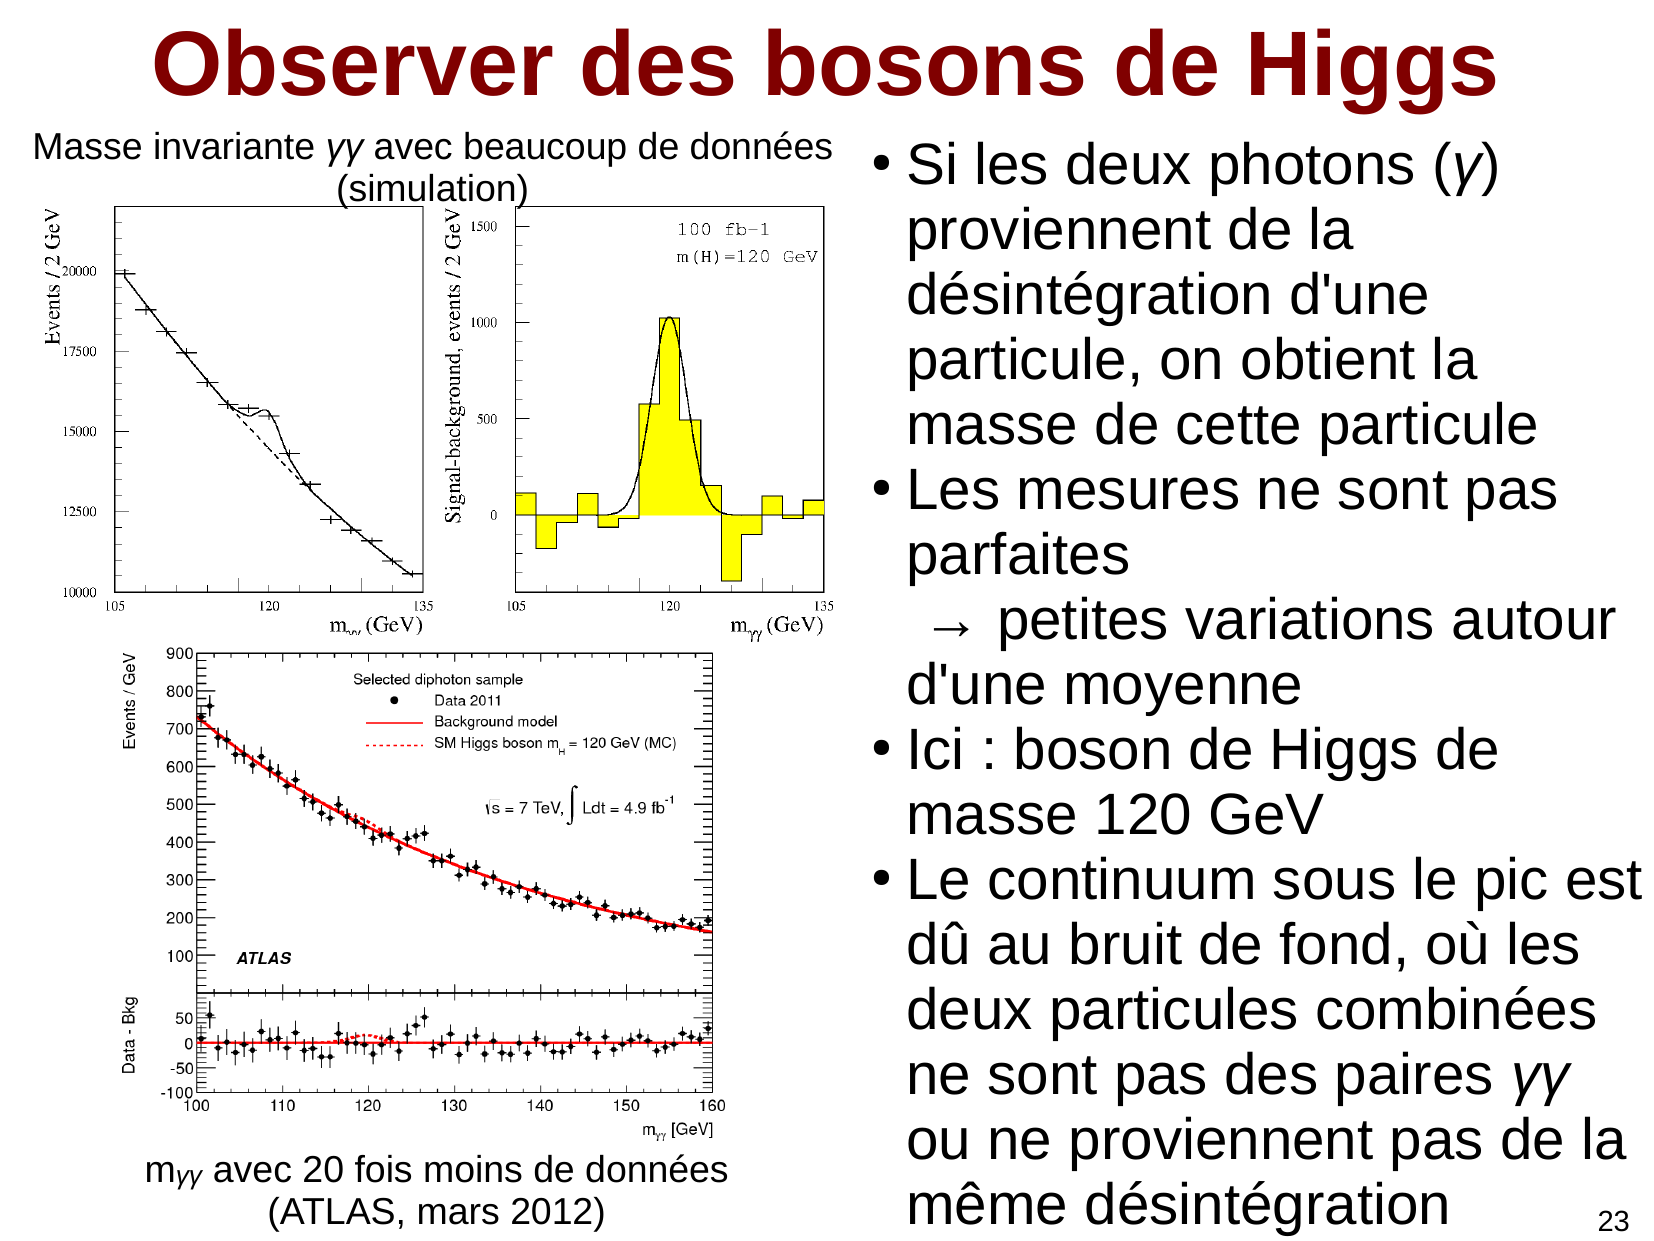

# Observer des bosons de Higgs
Masse invariante γγ avec beaucoup de données
(simulation)
Si les deux photons (γ) proviennent de la désintégration d'une particule, on obtient la masse de cette particule
Les mesures ne sont pas parfaites
 → petites variations autour d'une moyenne
Ici : boson de Higgs de masse 120 GeV
Le continuum sous le pic est dû au bruit de fond, où les deux particules combinées ne sont pas des paires γγ ou ne proviennent pas de la même désintégration
mγγ avec 20 fois moins de données
(ATLAS, mars 2012)
23